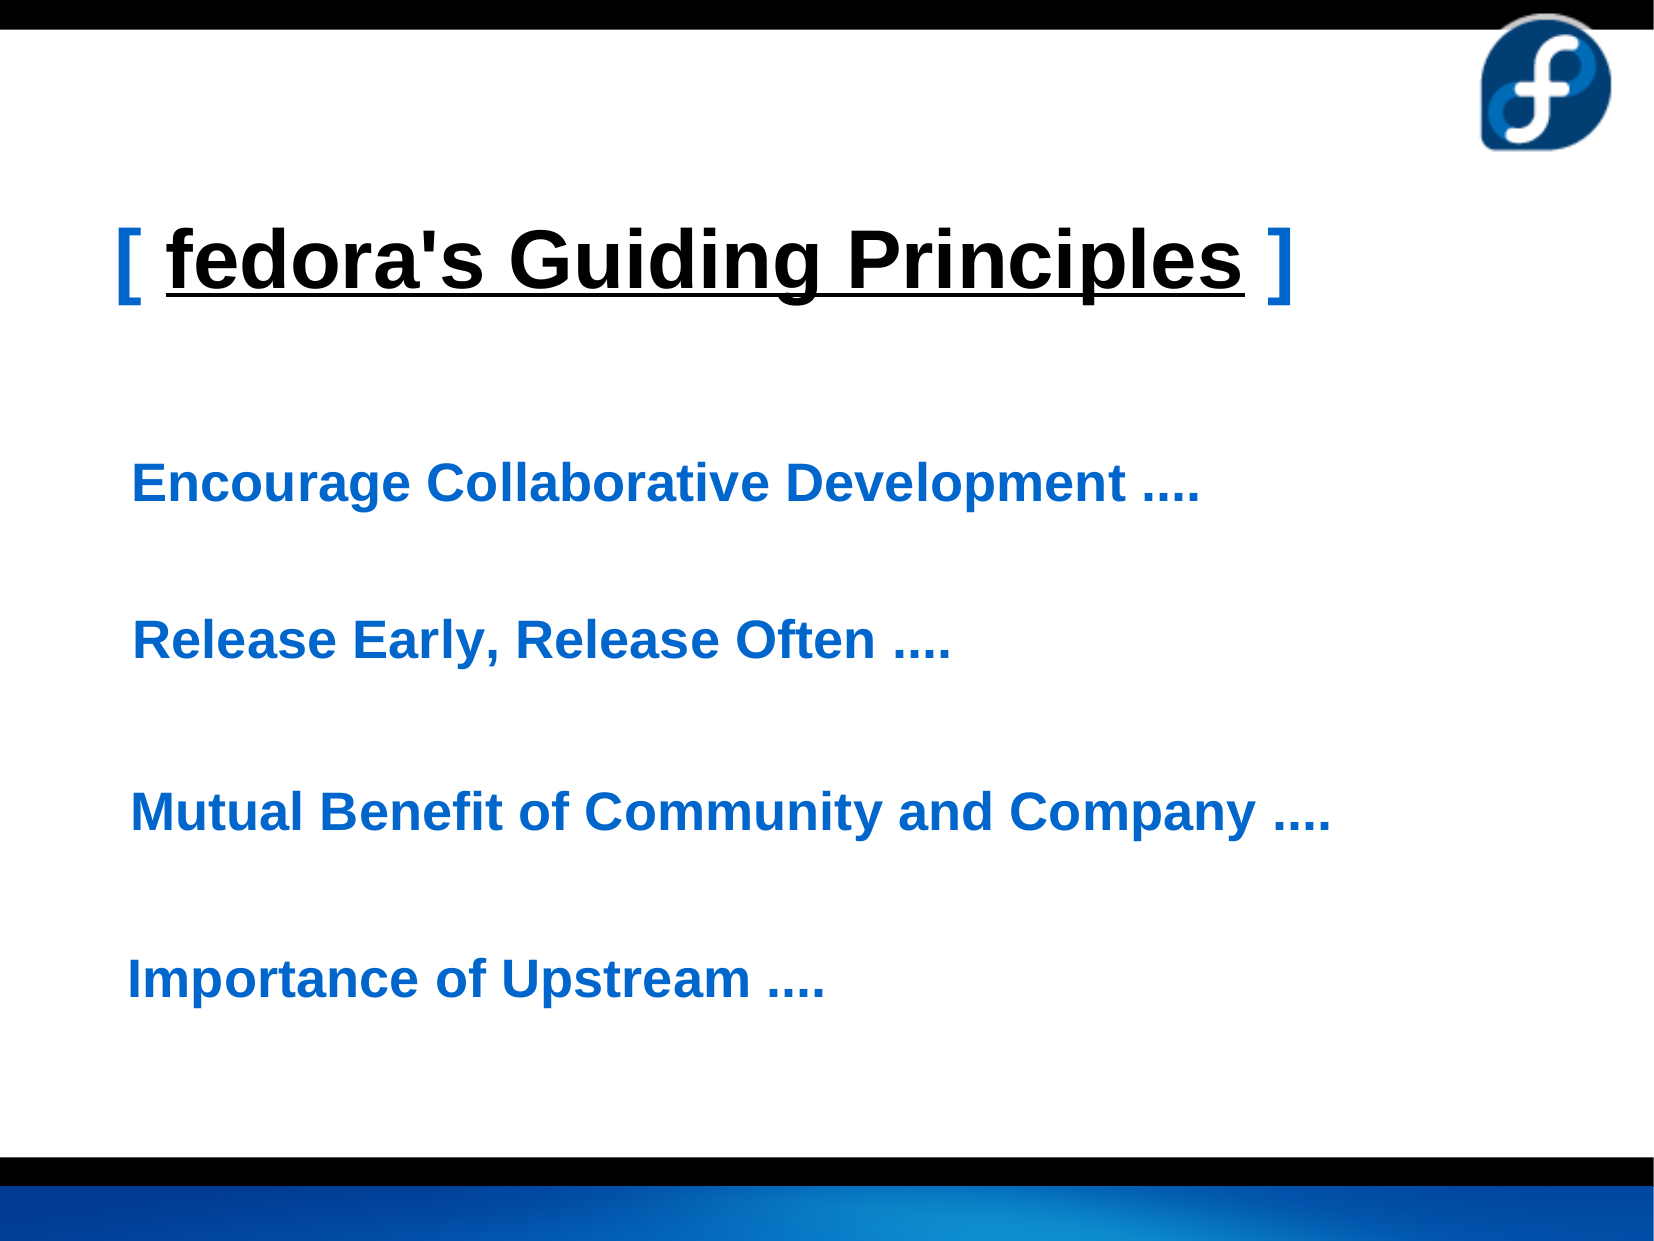

[ fedora's Guiding Principles ]
Encourage Collaborative Development ....
#
Release Early, Release Often ....
Mutual Benefit of Community and Company ....
Importance of Upstream ....